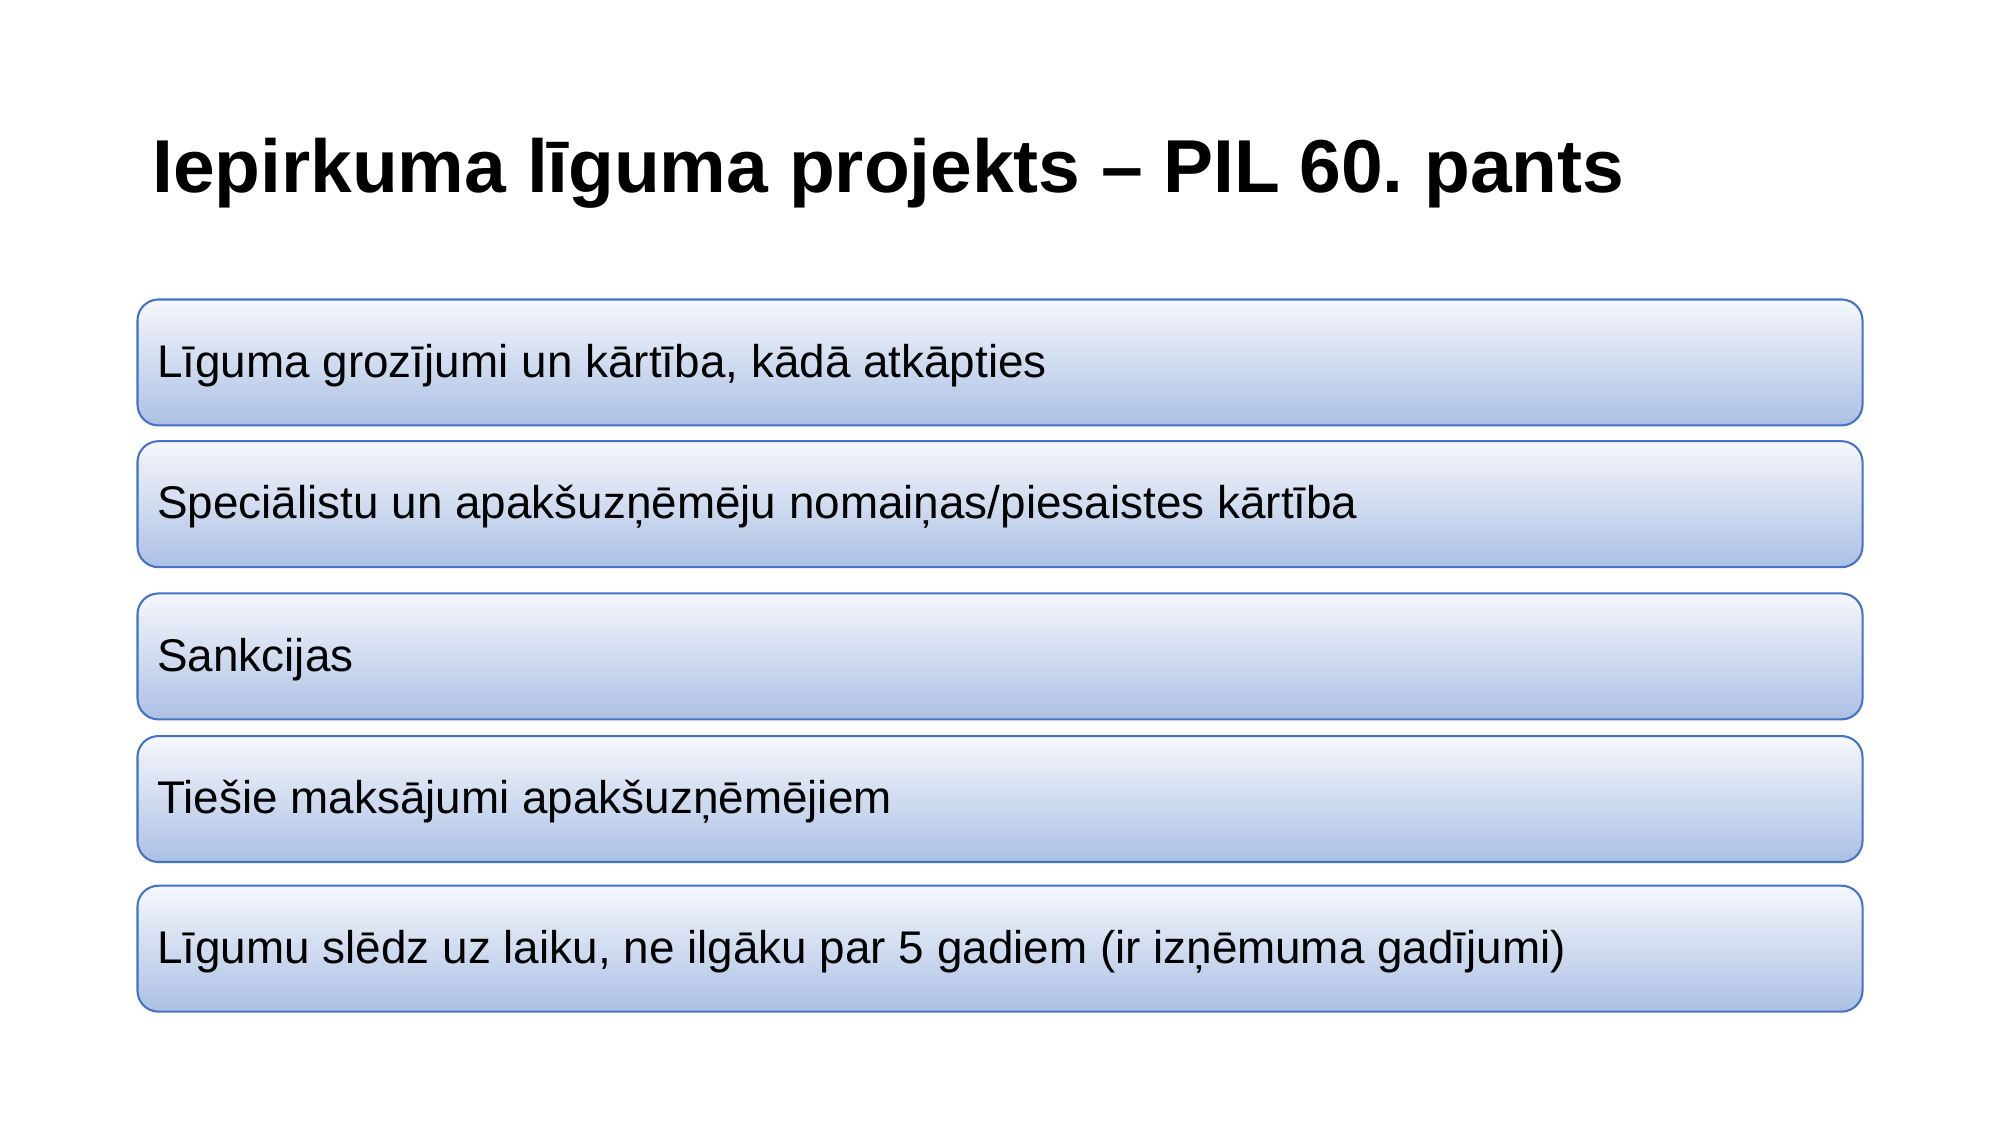

# Iepirkuma līguma projekts – PIL 60. pants
Līguma grozījumi un kārtība, kādā atkāpties
Speciālistu un apakšuzņēmēju nomaiņas/piesaistes kārtība
Sankcijas
Tiešie maksājumi apakšuzņēmējiem
Līgumu slēdz uz laiku, ne ilgāku par 5 gadiem (ir izņēmuma gadījumi)